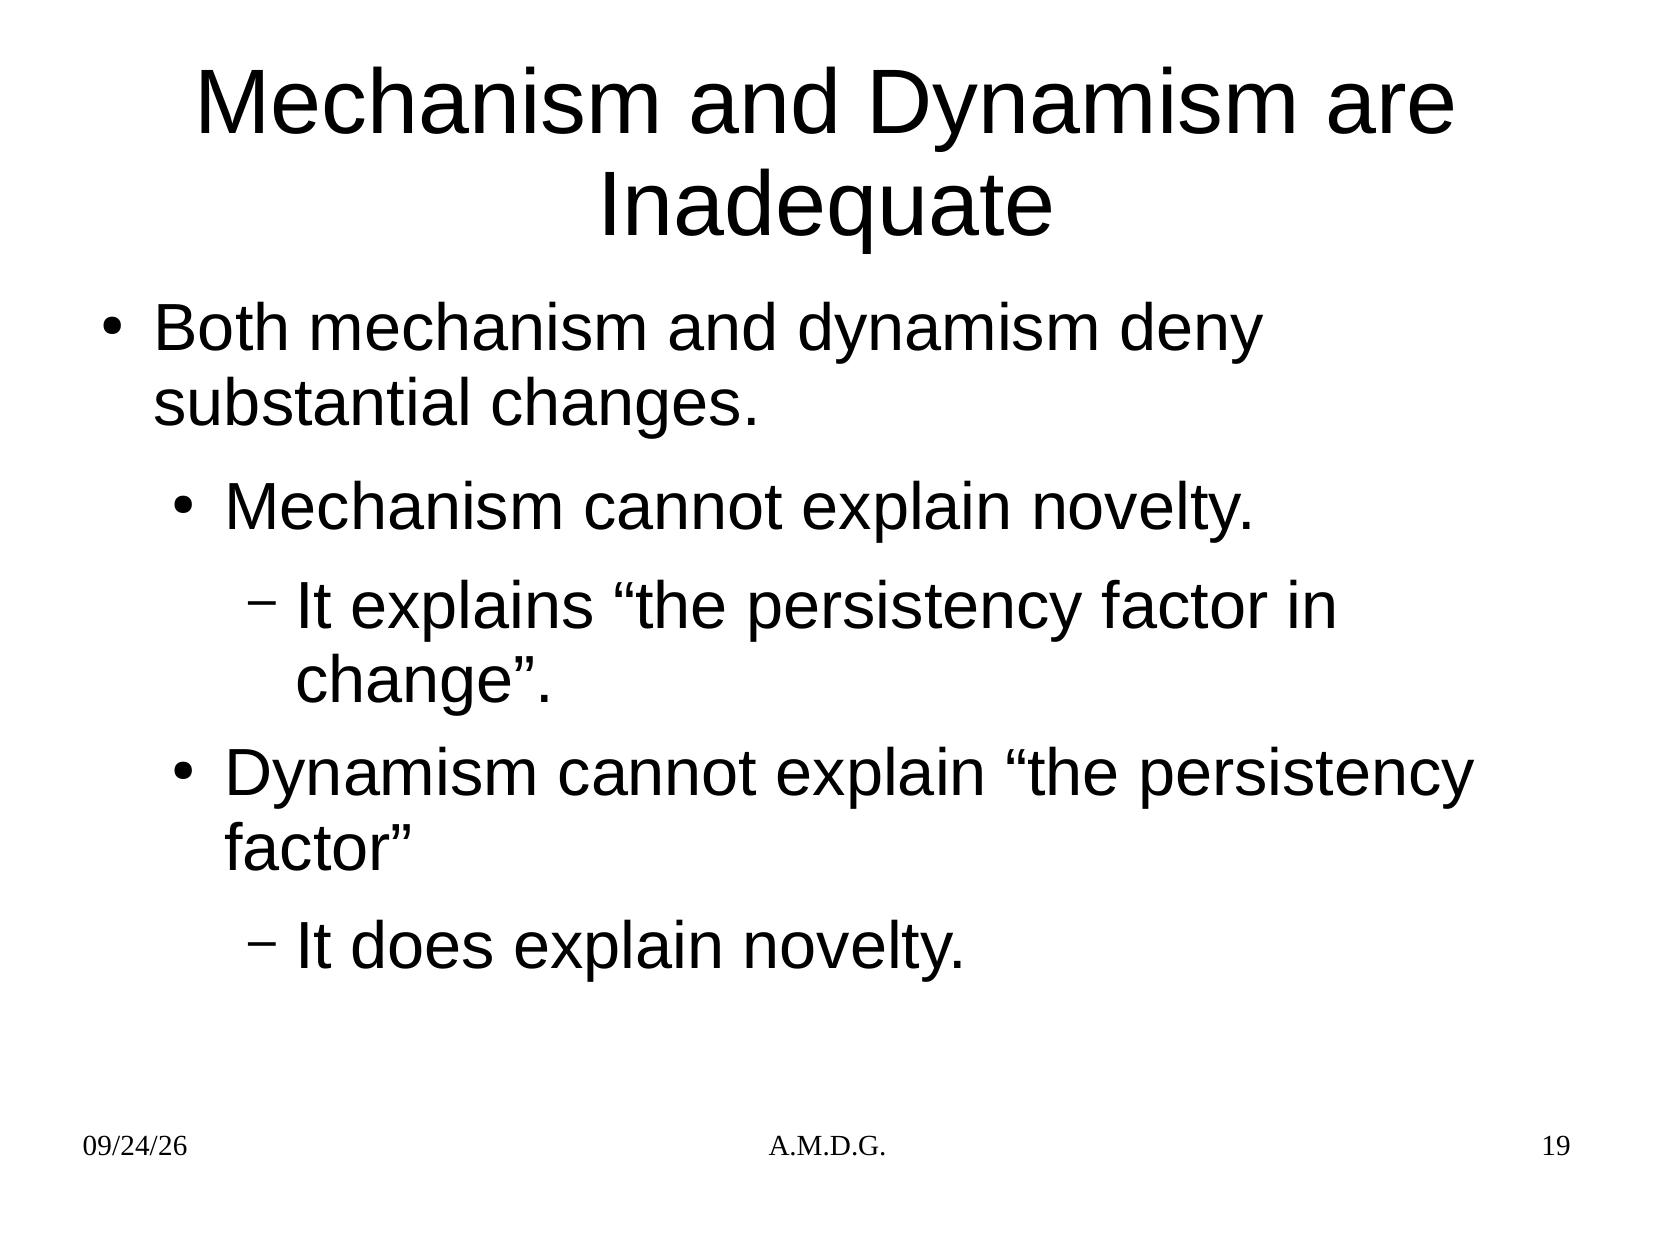

# Mechanism and Dynamism are Inadequate
Both mechanism and dynamism deny substantial changes.
Mechanism cannot explain novelty.
It explains “the persistency factor in change”.
Dynamism cannot explain “the persistency factor”
It does explain novelty.
A.M.D.G.
19